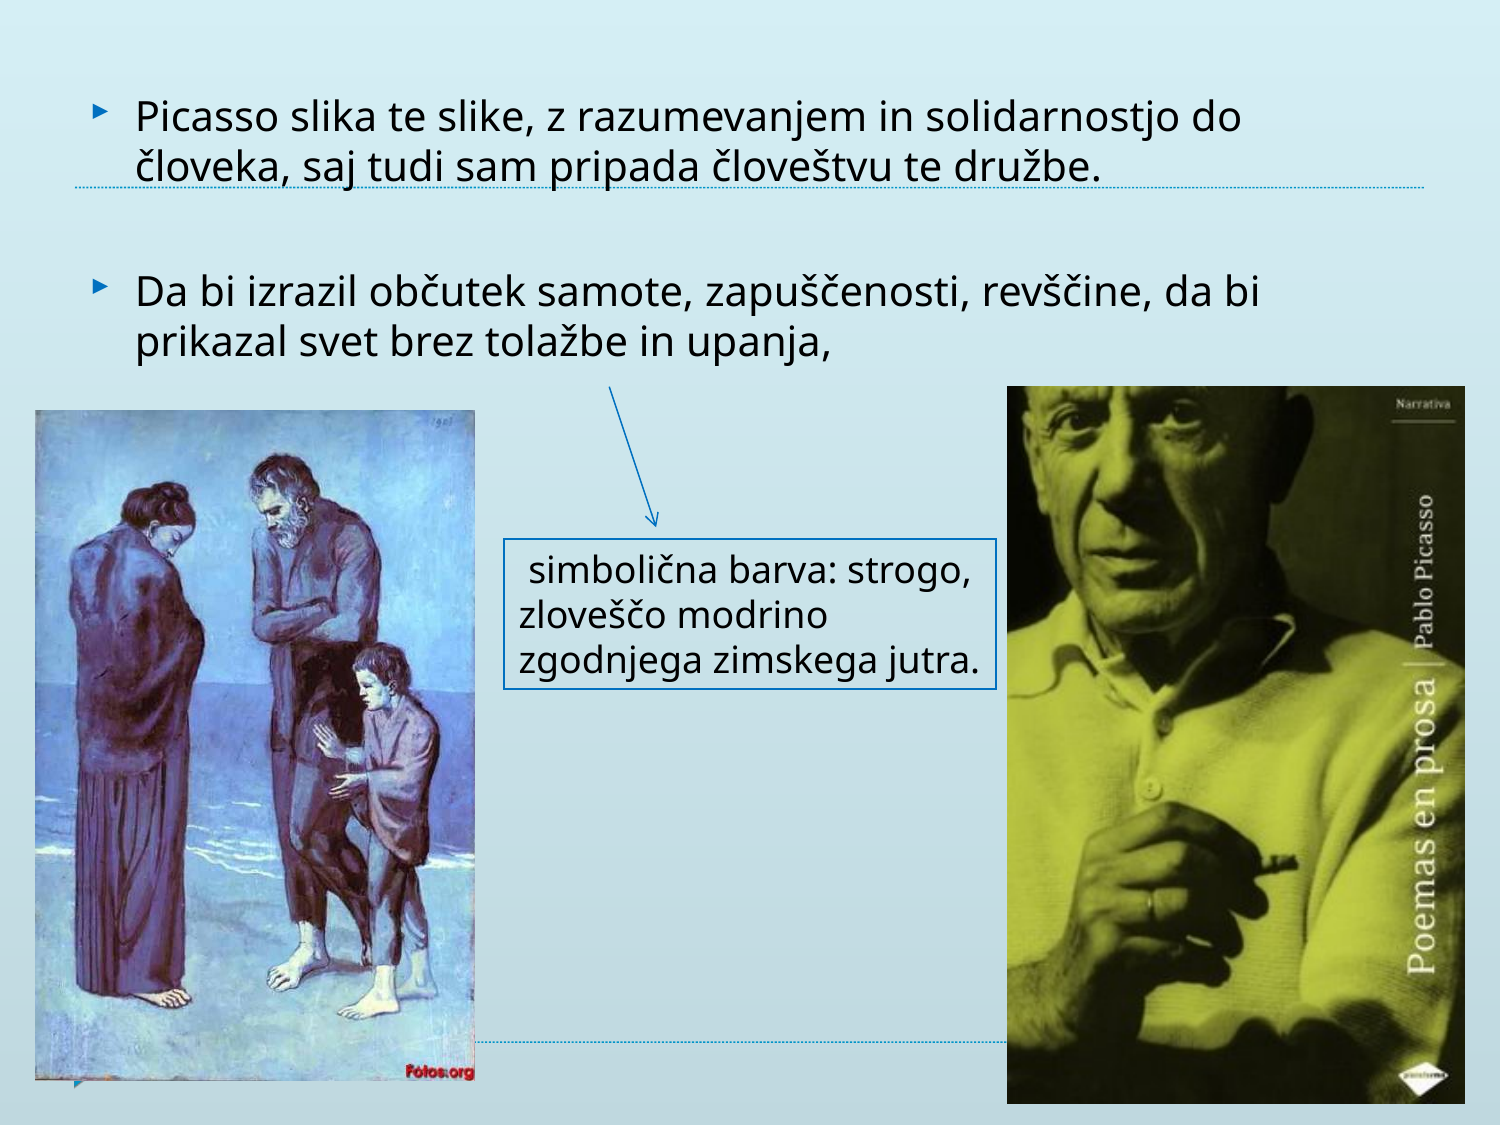

#
Picasso slika te slike, z razumevanjem in solidarnostjo do človeka, saj tudi sam pripada človeštvu te družbe.
Da bi izrazil občutek samote, zapuščenosti, revščine, da bi prikazal svet brez tolažbe in upanja,
 simbolična barva: strogo, zloveščo modrino zgodnjega zimskega jutra.